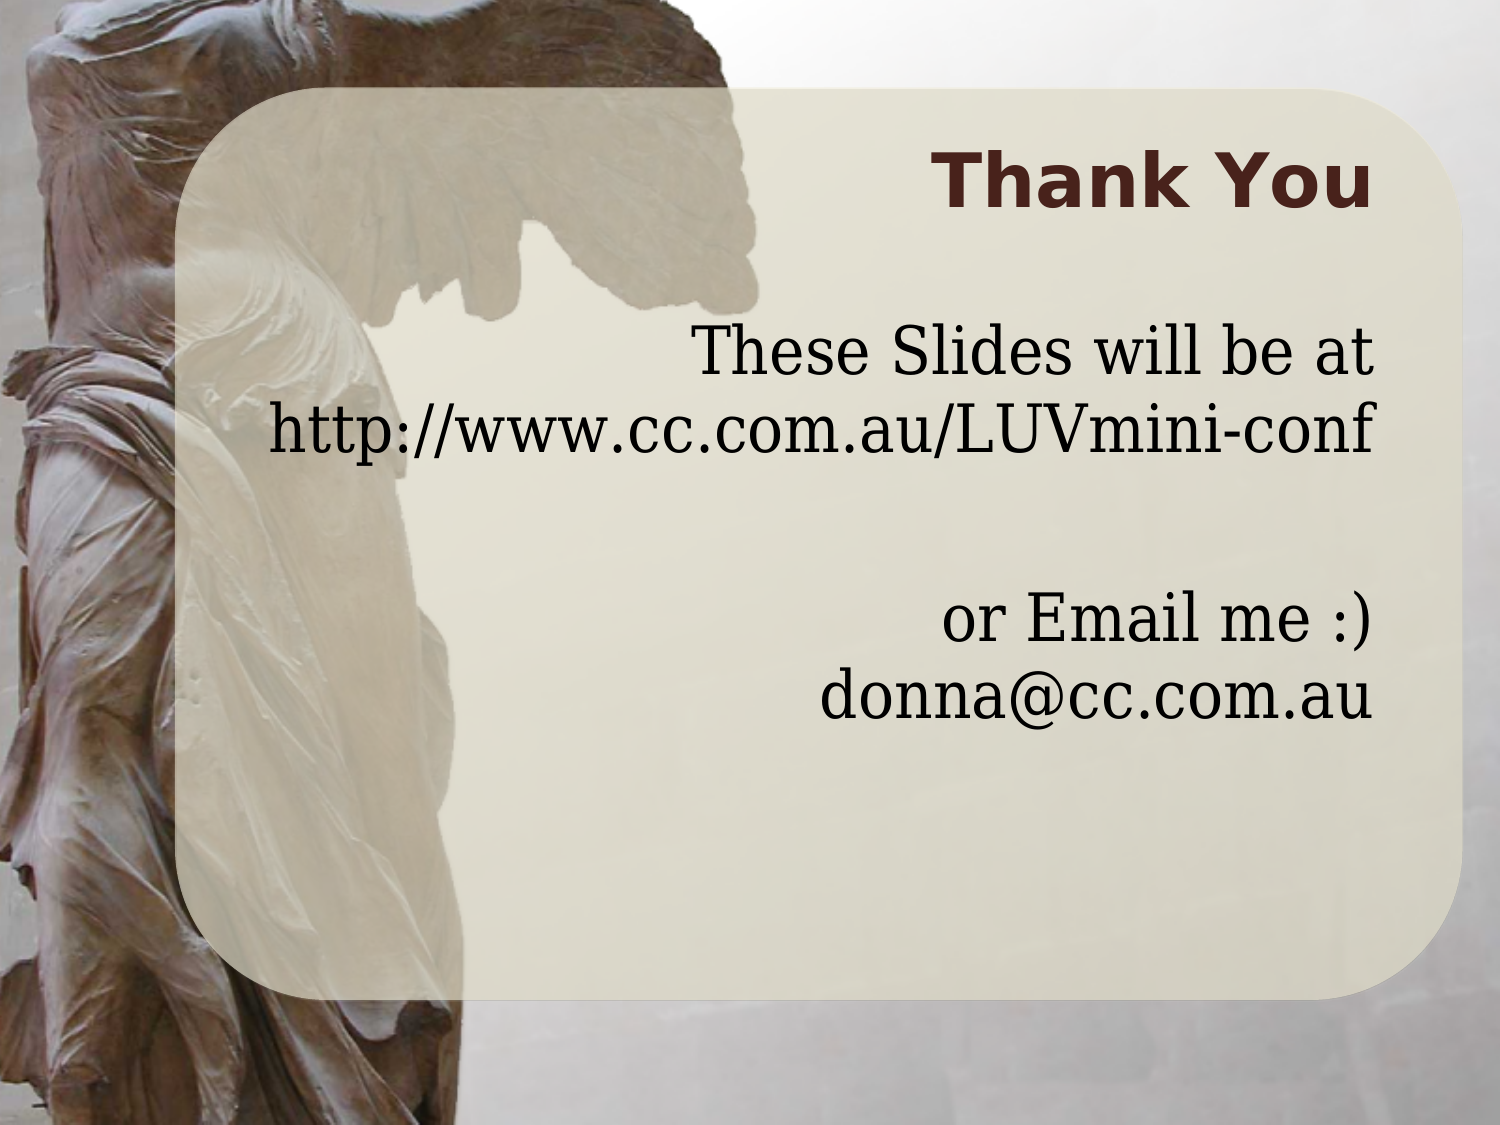

# Thank You
These Slides will be at
http://www.cc.com.au/LUVmini-conf
or Email me :)
donna@cc.com.au